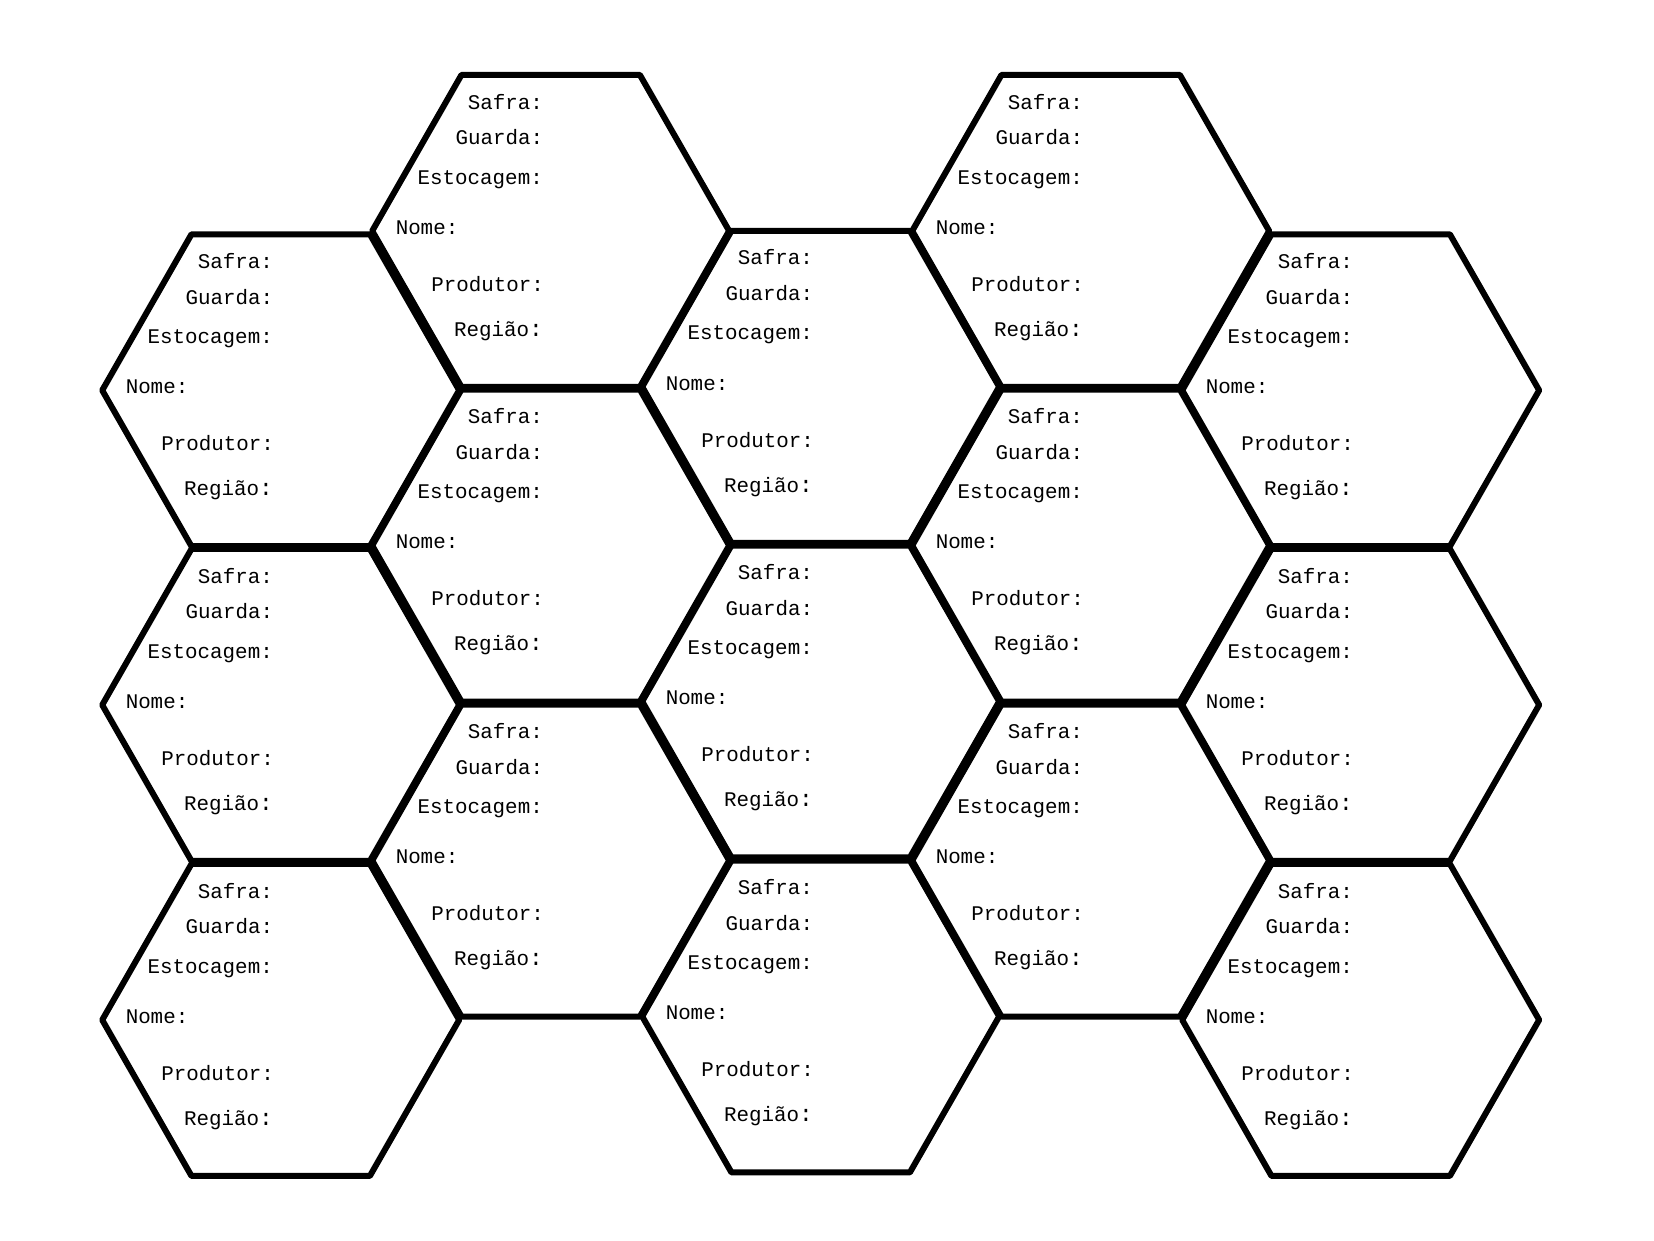

Safra:
Safra:
Guarda:
Guarda:
Estocagem:
Estocagem:
Nome:
Nome:
Safra:
Safra:
Safra:
Produtor:
Produtor:
Guarda:
Guarda:
Guarda:
Região:
Região:
Estocagem:
Estocagem:
Estocagem:
Nome:
Nome:
Nome:
Safra:
Safra:
Produtor:
Produtor:
Produtor:
Guarda:
Guarda:
Região:
Região:
Região:
Estocagem:
Estocagem:
Nome:
Nome:
Safra:
Safra:
Safra:
Produtor:
Produtor:
Guarda:
Guarda:
Guarda:
Região:
Região:
Estocagem:
Estocagem:
Estocagem:
Nome:
Nome:
Nome:
Safra:
Safra:
Produtor:
Produtor:
Produtor:
Guarda:
Guarda:
Região:
Região:
Região:
Estocagem:
Estocagem:
Nome:
Nome:
Safra:
Safra:
Safra:
Produtor:
Produtor:
Guarda:
Guarda:
Guarda:
Região:
Região:
Estocagem:
Estocagem:
Estocagem:
Nome:
Nome:
Nome:
Produtor:
Produtor:
Produtor:
Região:
Região:
Região: